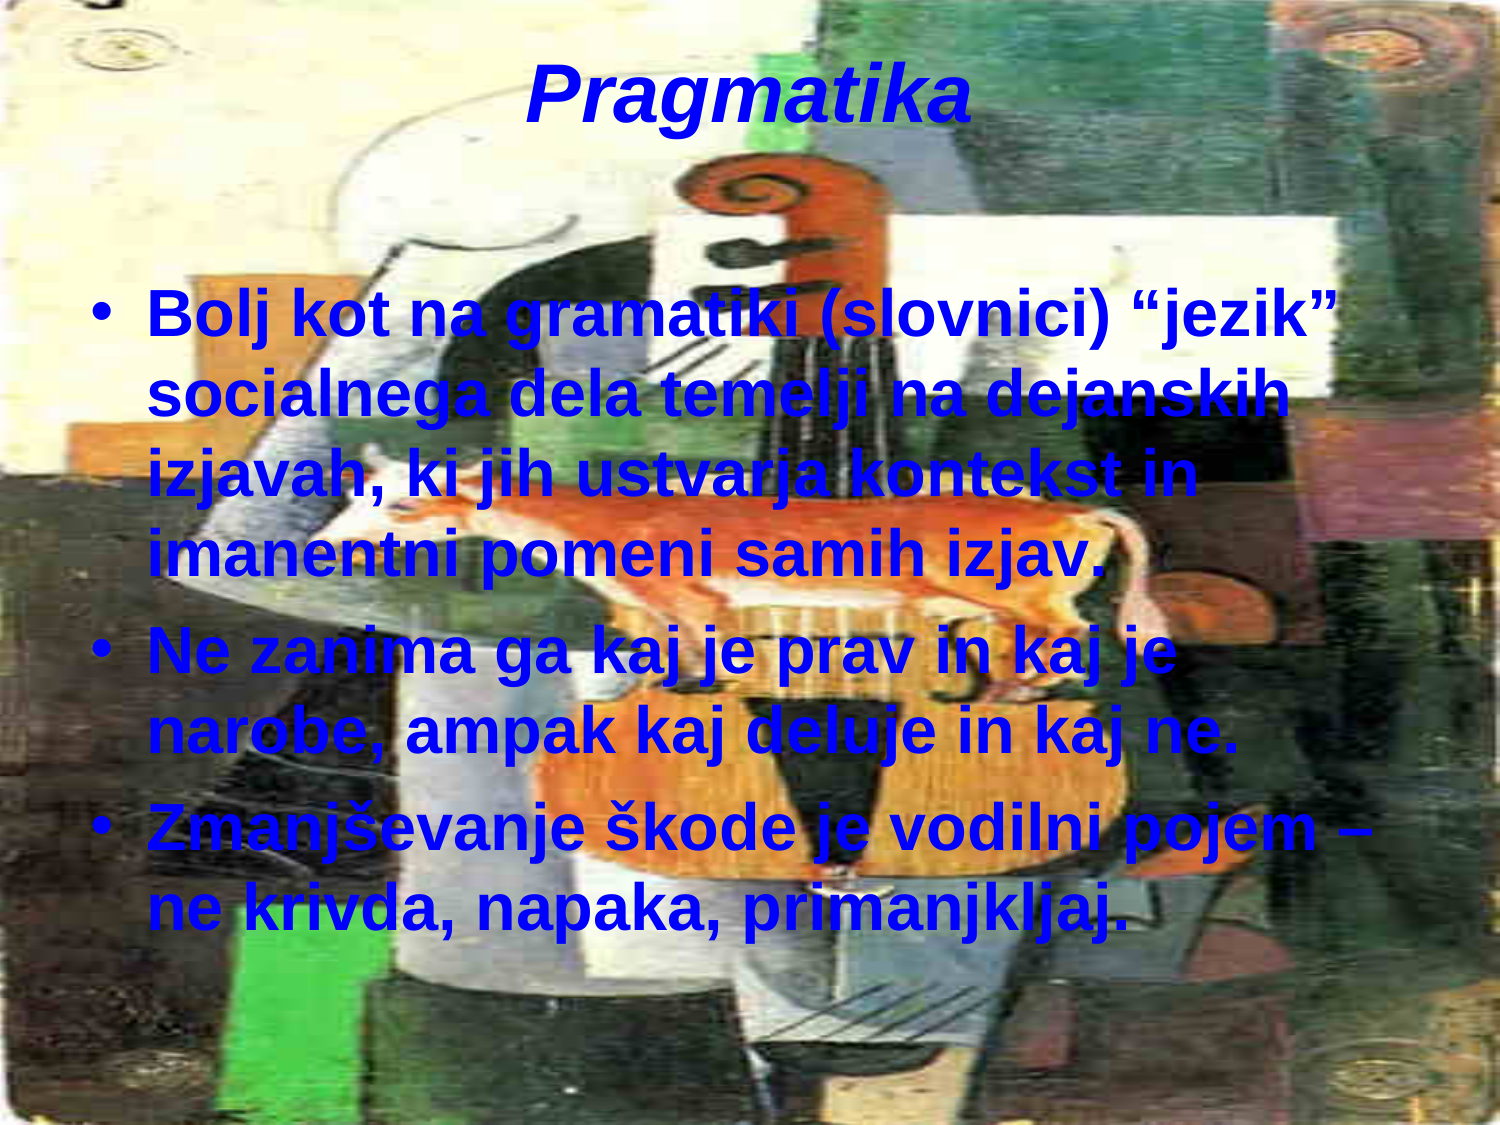

# Pragmatika
Bolj kot na gramatiki (slovnici) “jezik” socialnega dela temelji na dejanskih izjavah, ki jih ustvarja kontekst in imanentni pomeni samih izjav.
Ne zanima ga kaj je prav in kaj je narobe, ampak kaj deluje in kaj ne.
Zmanjševanje škode je vodilni pojem – ne krivda, napaka, primanjkljaj.